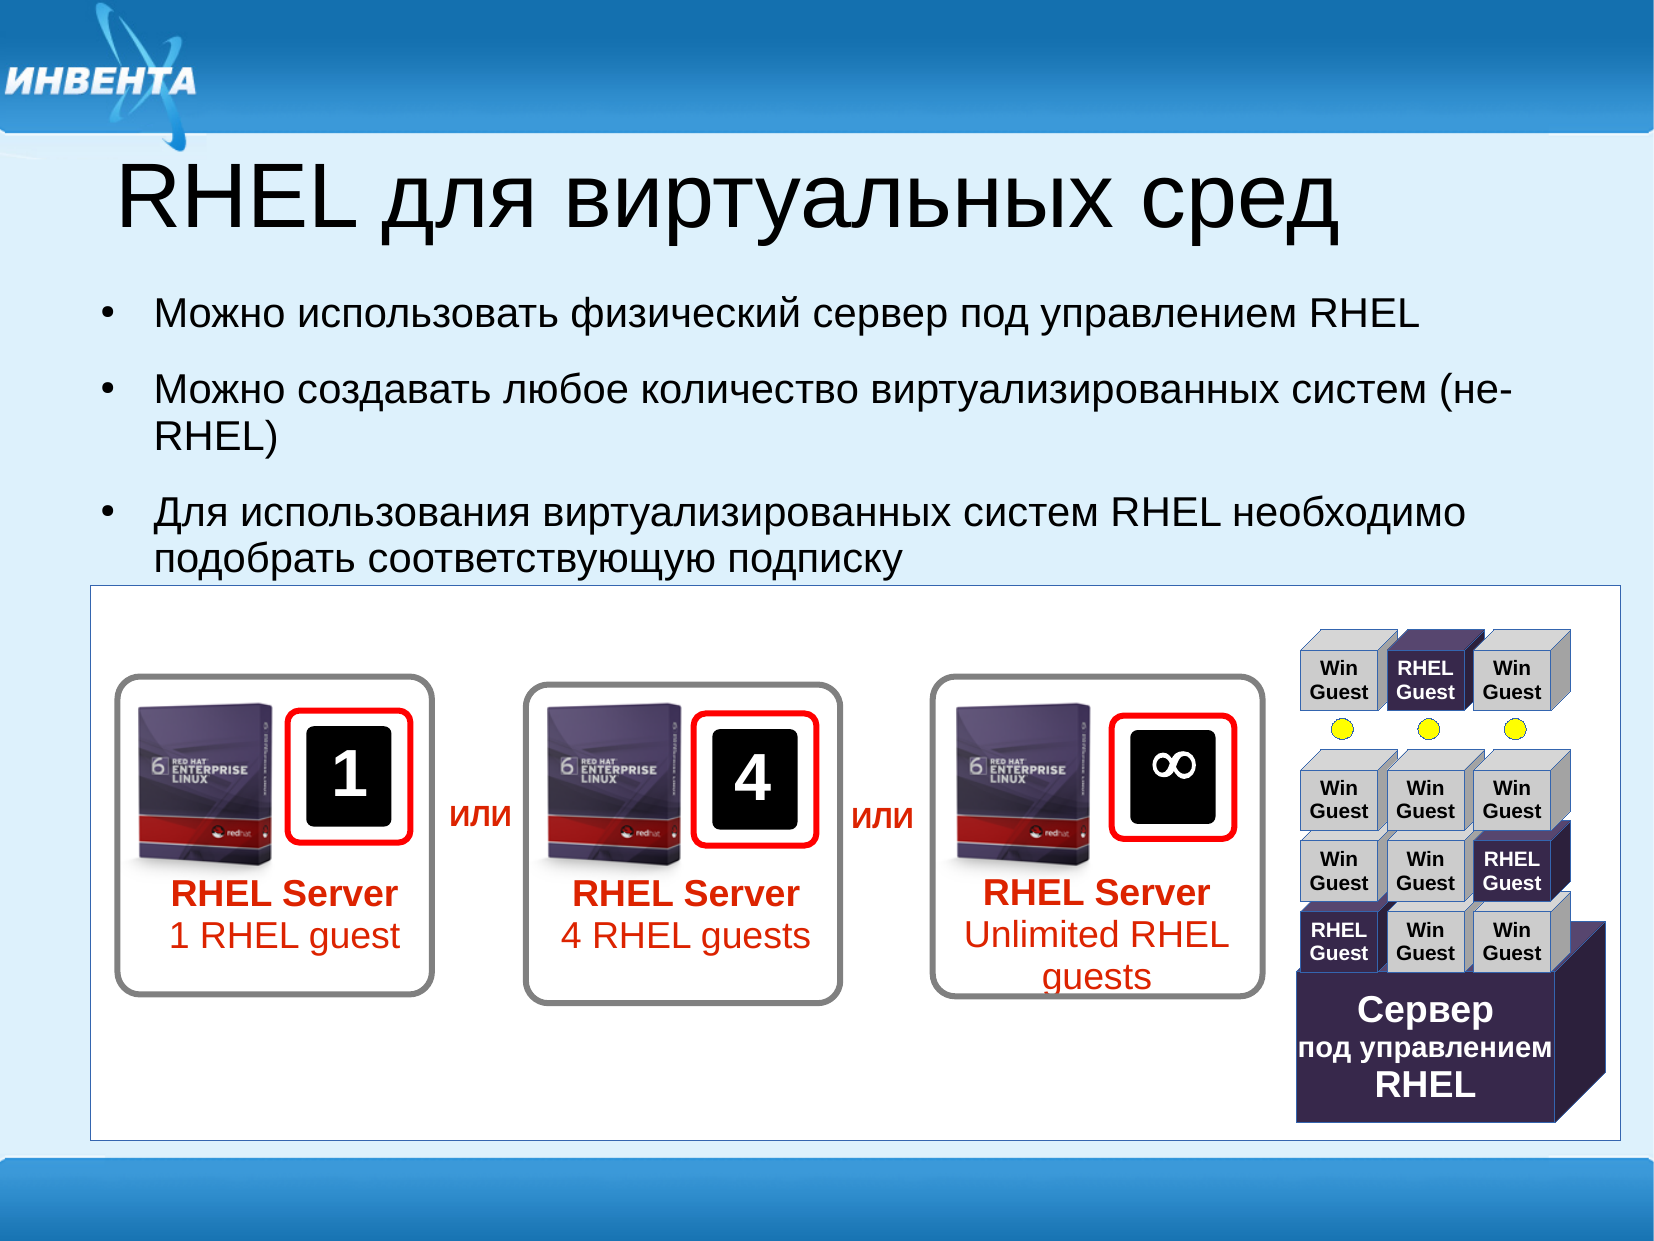

# RHEL для виртуальных сред
Можно использовать физический сервер под управлением RHEL
Можно создавать любое количество виртуализированных систем (не-RHEL)
Для использования виртуализированных систем RHEL необходимо подобрать соответствующую подписку
Win
Guest
RHEL
Guest
Win
Guest
1

4
Win
Guest
Win
Guest
Win
Guest
ИЛИ
ИЛИ
Win
Guest
Win
Guest
RHEL
Guest
RHEL Server
Unlimited RHEL
guests
RHEL Server
1 RHEL guest
RHEL Server
4 RHEL guests
RHEL
Guest
Win
Guest
Win
Guest
Сервер
под управлением
RHEL